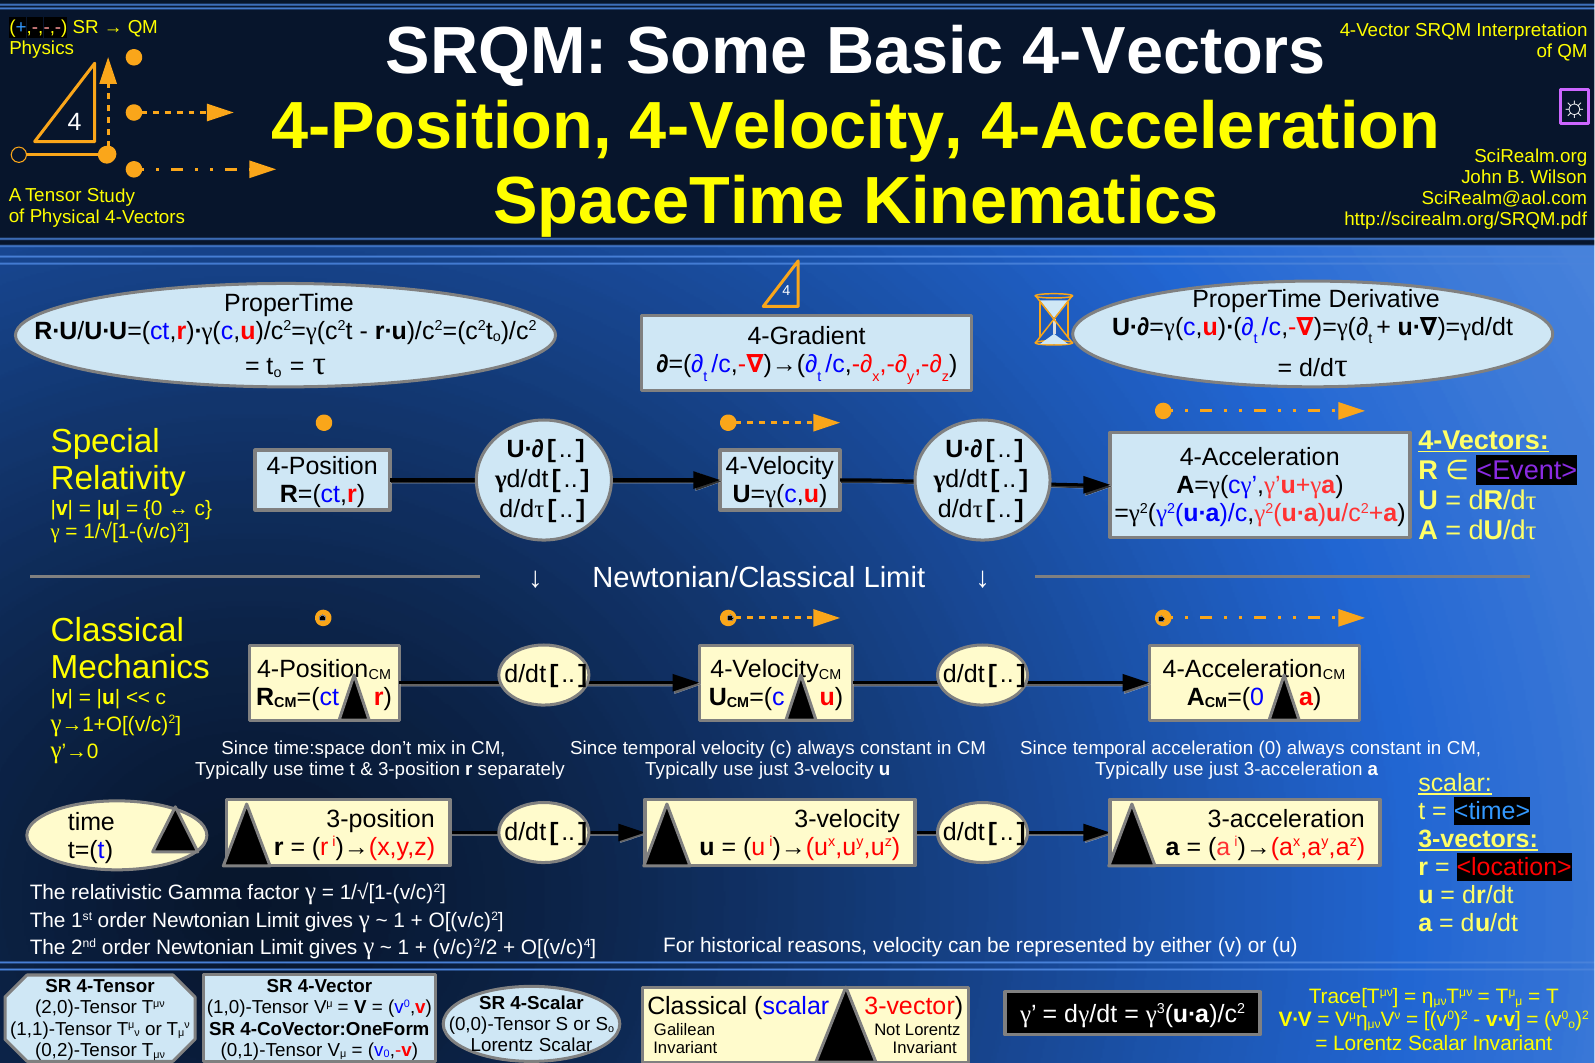

(+,-,-,-) SR → QM
Physics
A Tensor Study
of Physical 4-Vectors
4-Vector SRQM Interpretation
of QM
SciRealm.org
John B. Wilson
SciRealm@aol.com
http://scirealm.org/SRQM.pdf
# SRQM: Some Basic 4-Vectors 4-Position, 4-Velocity, 4-Acceleration SpaceTime Kinematics
4
☼
4
 ProperTime Derivative
U∙∂=γ(c,u)∙(∂t /c,-∇)=γ(∂t + u∙∇)=γd/dt
= d/dτ
 ProperTime
R∙U/U∙U=(ct,r)∙γ(c,u)/c2=γ(c2t - r∙u)/c2=(c2to)/c2
= to = τ
4-Gradient
∂=(∂t /c,-∇)→(∂t /c,-∂x,-∂y,-∂z)
Special
Relativity
|v| = |u| = {0 ↔ c}
γ = 1/√[1-(v/c)2]
4-Vectors:
R ∈ <Event>
U = dR/dτ
A = dU/dτ
 U∙∂[..]
γd/dt[..]
d/dτ[..]
 U∙∂[..]
γd/dt[..]
d/dτ[..]
4-Acceleration
A=γ(cγ’,γ’u+γa)
=γ2(γ2(u∙a)/c,γ2(u∙a)u/c2+a)
4-Position
R=(ct,r)
4-Velocity
U=γ(c,u)
↓ Newtonian/Classical Limit ↓
Classical
Mechanics
|v| = |u| << c
γ→1+O[(v/c)2]
γ’→0
 d/dt[..]
 d/dt[..]
4-PositionCM
RCM=(ct ; r)
4-VelocityCM
UCM=(c ; u)
4-AccelerationCM
ACM=(0 ; a)
 Since time:space don’t mix in CM,	Since temporal velocity (c) always constant in CM	Since temporal acceleration (0) always constant in CM,
Typically use time t & 3-position r separately		Typically use just 3-velocity u			Typically use just 3-acceleration a
scalar:
t = <time>
3-vectors:
r = <location>
u = dr/dt
a = du/dt
3-position
r = (r i)→(x,y,z)
3-velocity
u = (u i)→(ux,uy,uz)
3-acceleration
a = (a i)→(ax,ay,az)
time
t=(t)
 d/dt[..]
 d/dt[..]
The relativistic Gamma factor γ = 1/√[1-(v/c)2]
The 1st order Newtonian Limit gives γ ~ 1 + O[(v/c)2]
The 2nd order Newtonian Limit gives γ ~ 1 + (v/c)2/2 + O[(v/c)4]
For historical reasons, velocity can be represented by either (v) or (u)
SR 4-Tensor
(2,0)-Tensor Tμν
(1,1)-Tensor Tμν or Tμν
(0,2)-Tensor Tμν
SR 4-Vector
(1,0)-Tensor Vμ = V = (v0,v)
SR 4-CoVector:OneForm
(0,1)-Tensor Vμ = (v0,-v)
Trace[Tμν] = ημνTμν = Tμμ = T
V∙V = VμημνVν = [(v0)2 - v∙v] = (v0o)2
= Lorentz Scalar Invariant
SR 4-Scalar
(0,0)-Tensor S or So
Lorentz Scalar
Classical (scalar ; 3-vector)
 Galilean			Not Lorentz
Invariant			 Invariant
γ’ = dγ/dt = γ3(u∙a)/c2